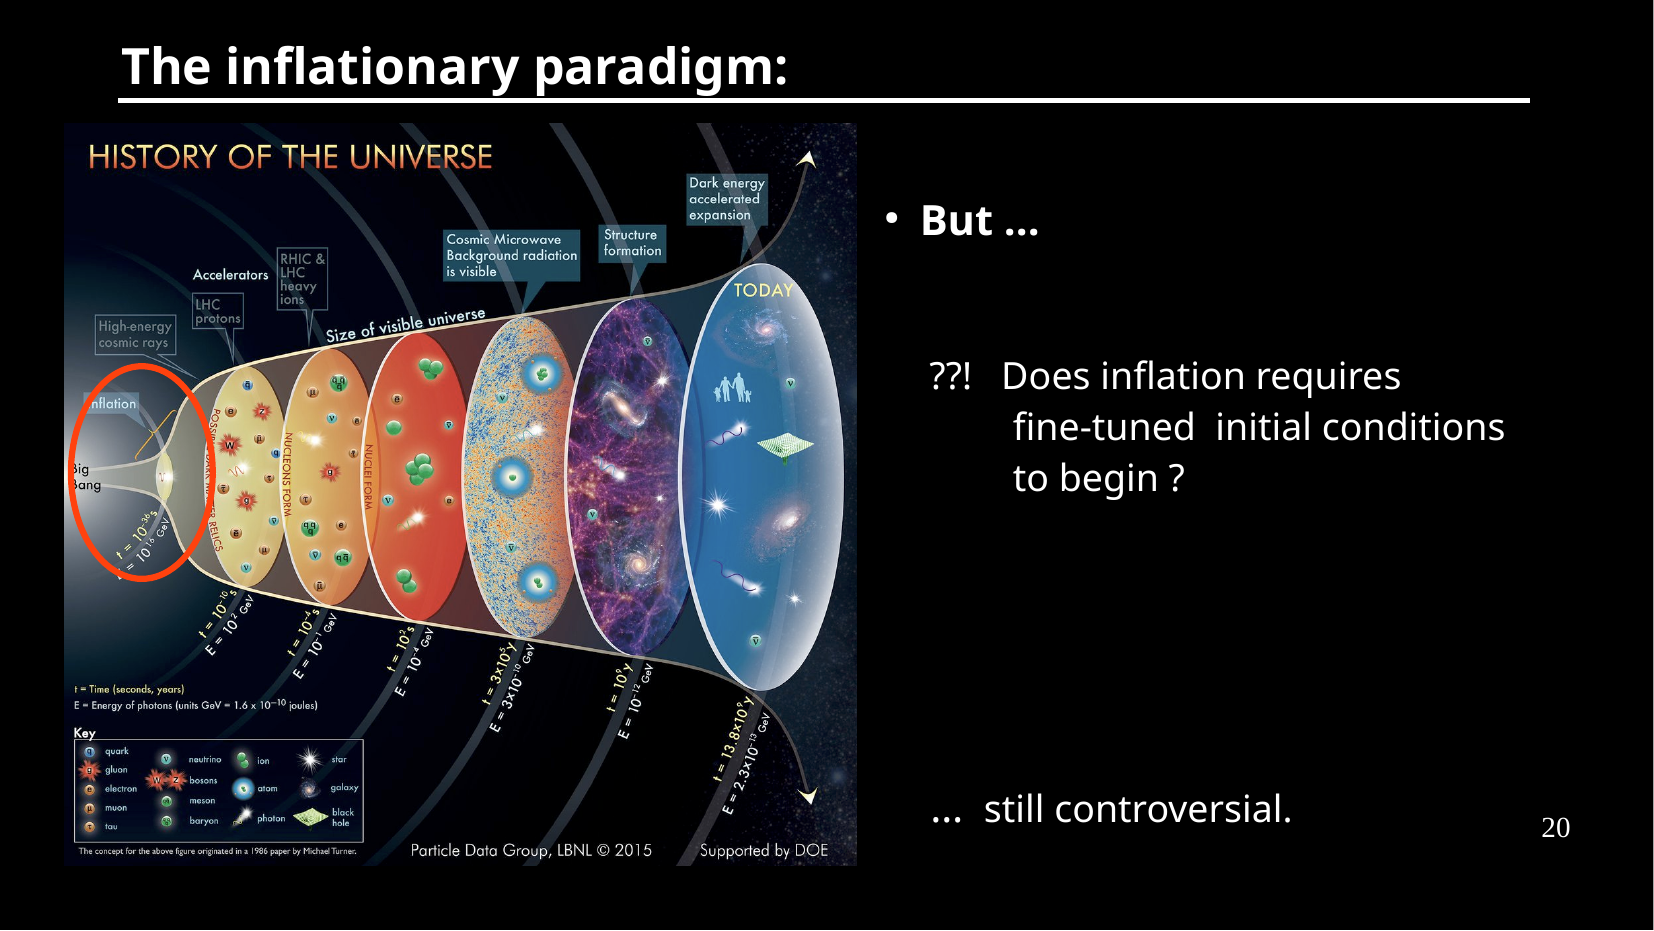

The inflationary paradigm:
But ...
 ??! Does inflation requires
	 fine-tuned initial conditions
	 to begin ?
 … still controversial.
20